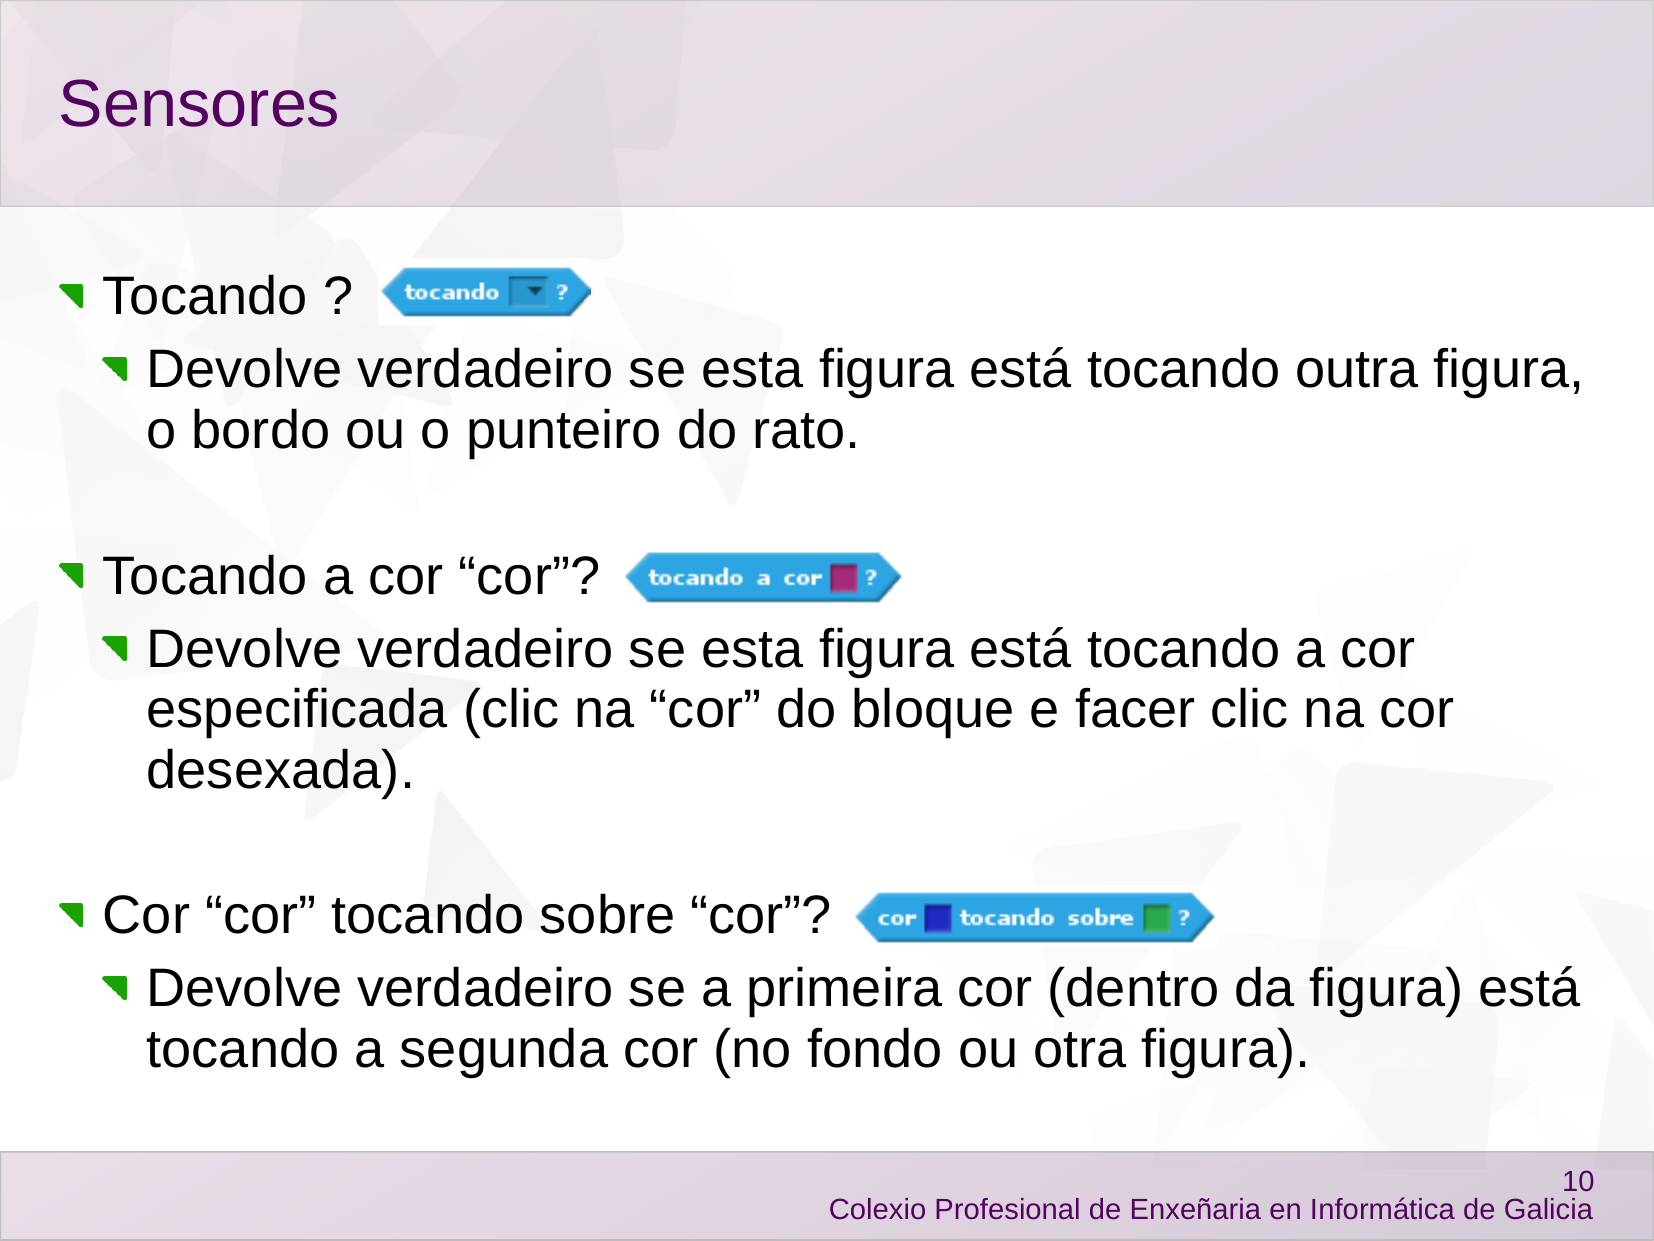

# Sensores
Tocando ?
Devolve verdadeiro se esta figura está tocando outra figura, o bordo ou o punteiro do rato.
Tocando a cor “cor”?
Devolve verdadeiro se esta figura está tocando a cor especificada (clic na “cor” do bloque e facer clic na cor desexada).
Cor “cor” tocando sobre “cor”?
Devolve verdadeiro se a primeira cor (dentro da figura) está tocando a segunda cor (no fondo ou otra figura).
10
Colexio Profesional de Enxeñaria en Informática de Galicia